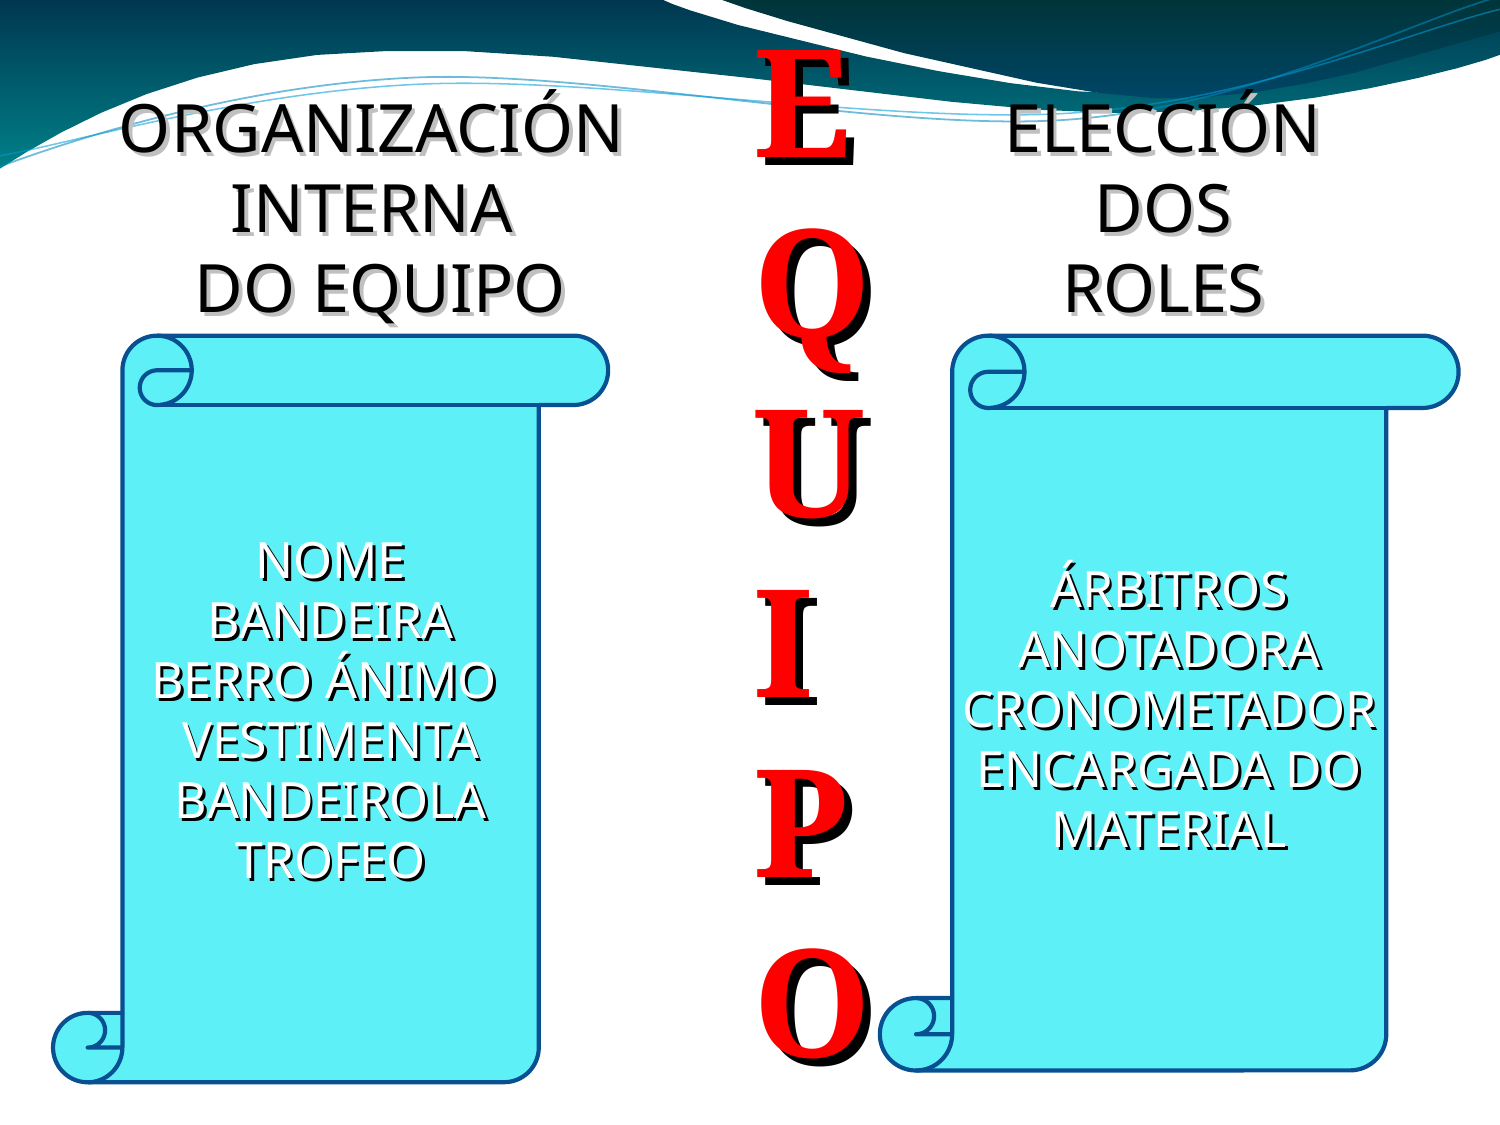

EQUIPO
ORGANIZACIÓN INTERNA
 DO EQUIPO
ELECCIÓN
DOS
ROLES
NOME
BANDEIRA BERRO ÁNIMO
VESTIMENTA
BANDEIROLA TROFEO
ÁRBITROS
ANOTADORA
CRONOMETADOR
ENCARGADA DO MATERIAL